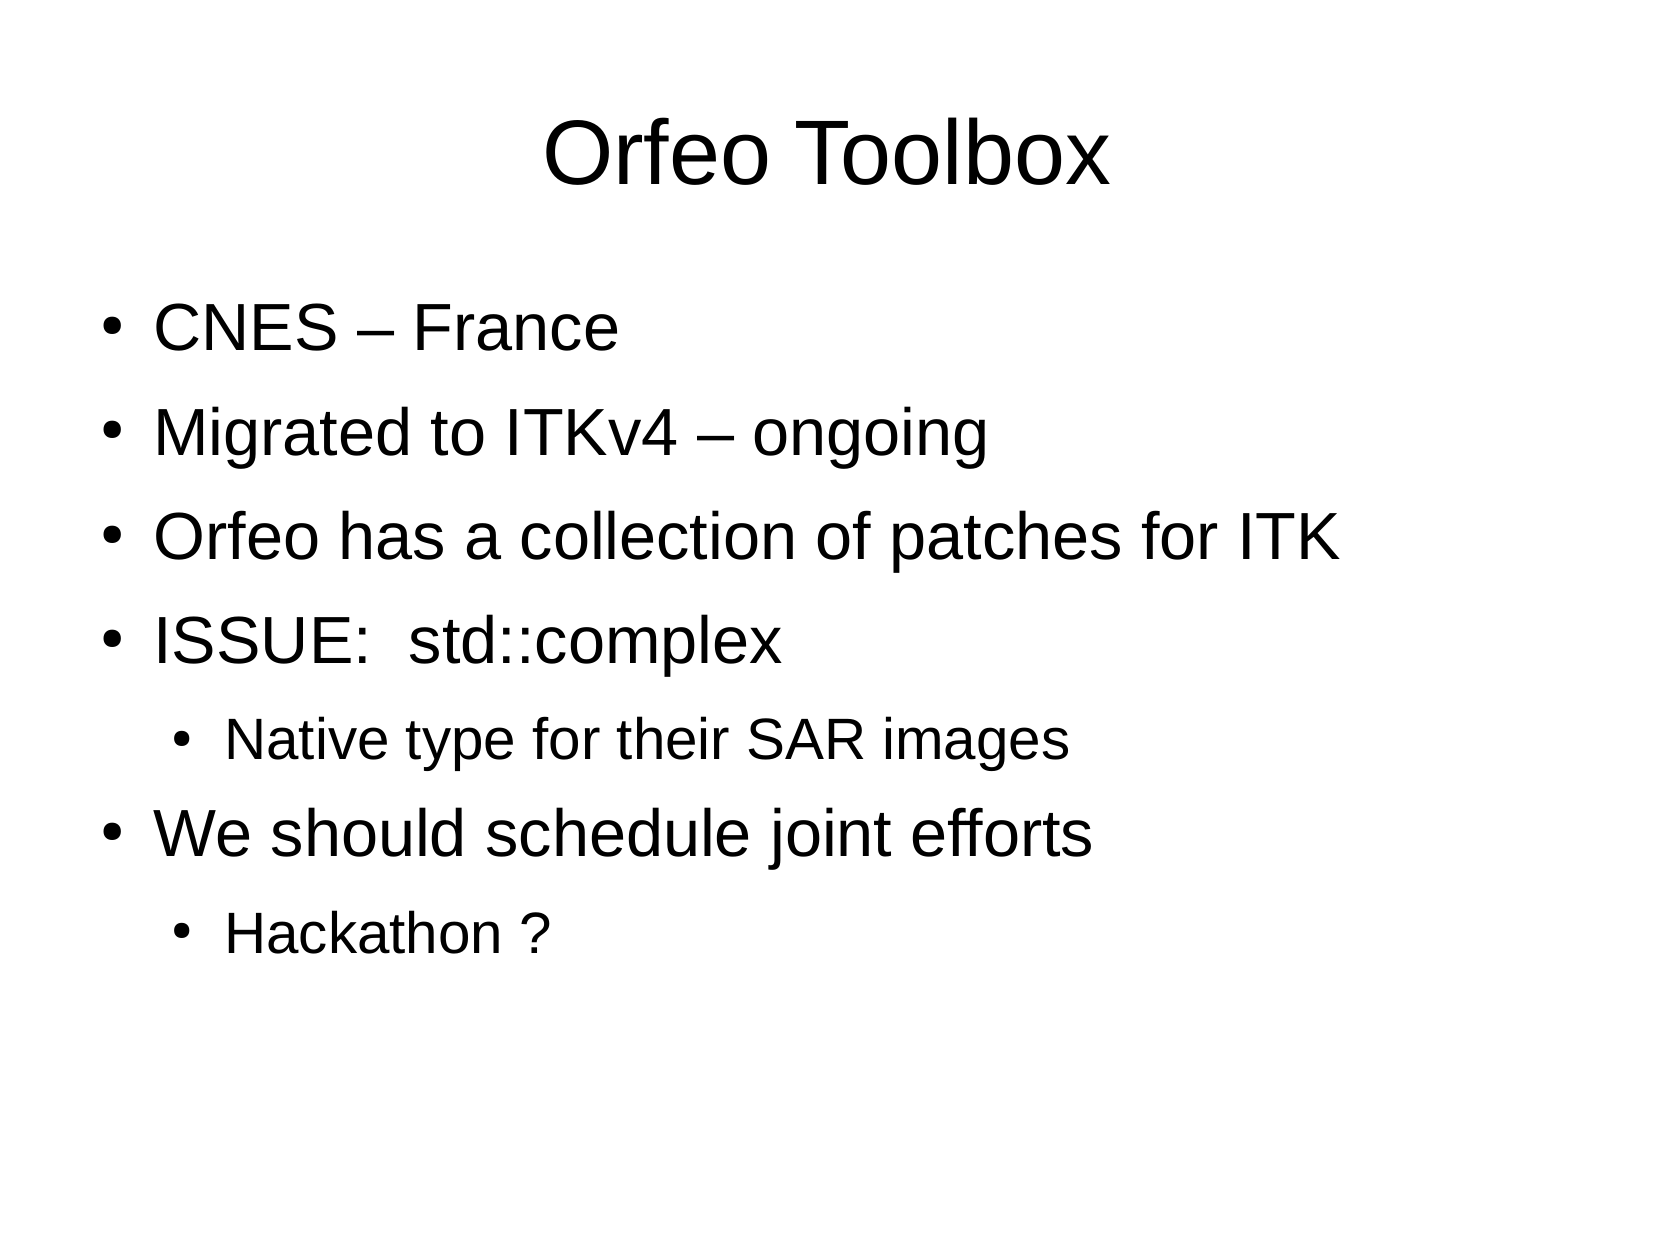

# Orfeo Toolbox
CNES – France
Migrated to ITKv4 – ongoing
Orfeo has a collection of patches for ITK
ISSUE: std::complex
Native type for their SAR images
We should schedule joint efforts
Hackathon ?